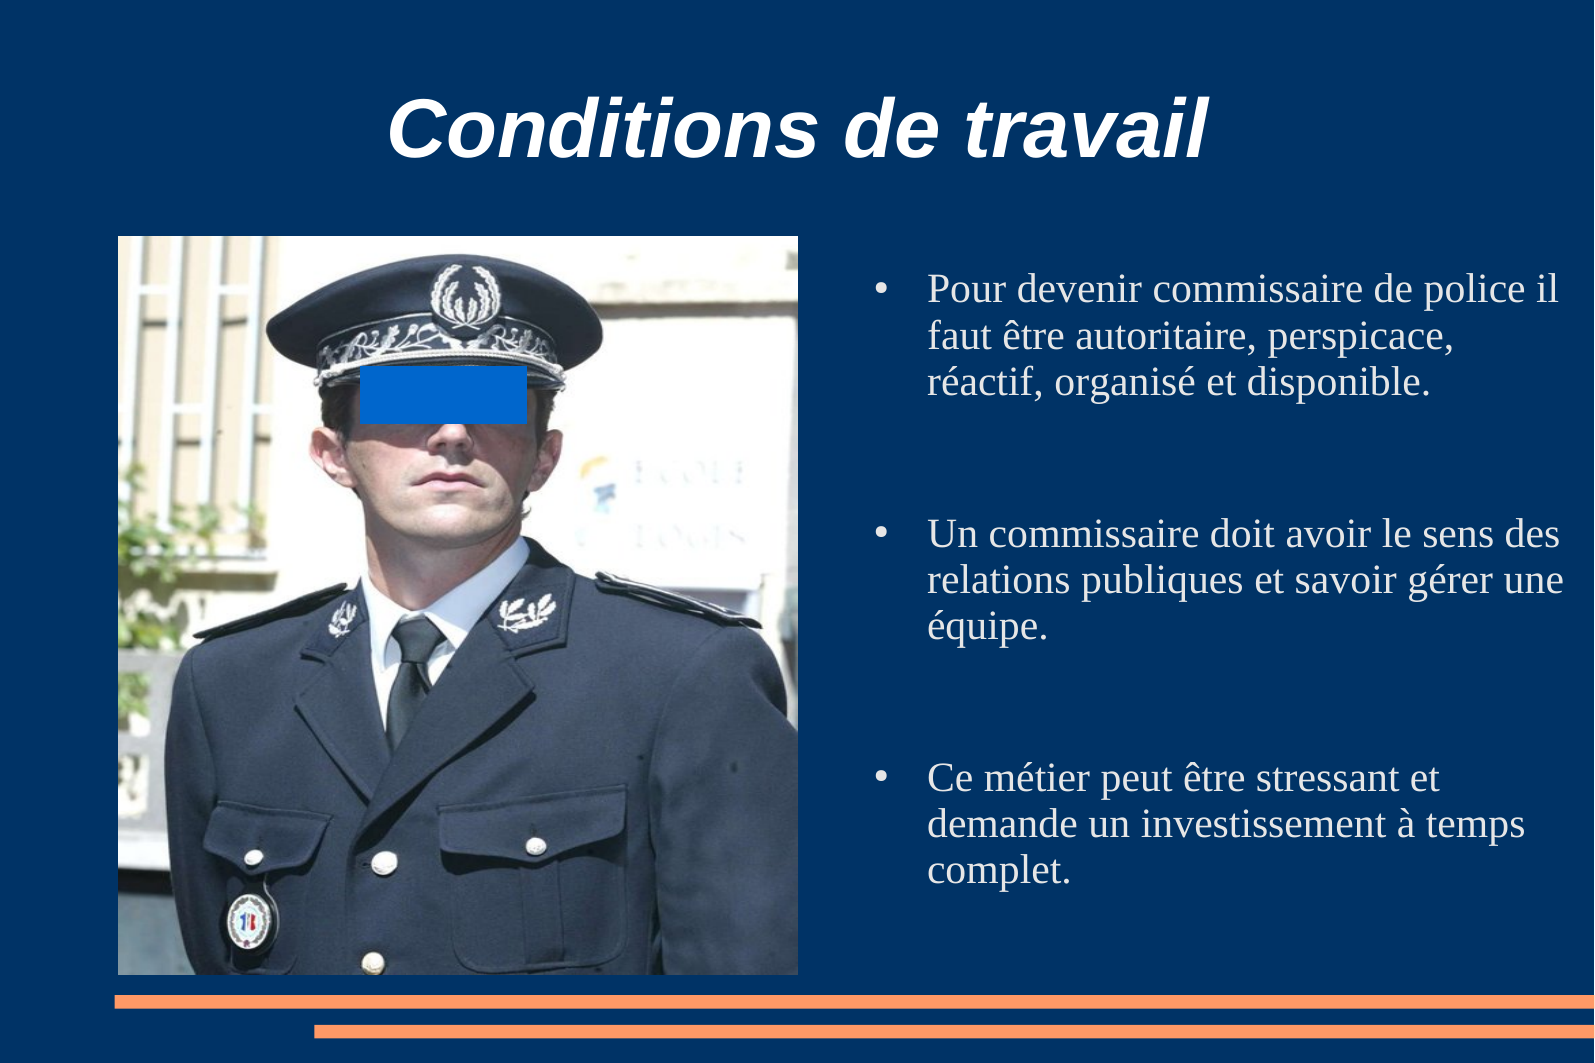

# Conditions de travail
Pour devenir commissaire de police il faut être autoritaire, perspicace, réactif, organisé et disponible.
Un commissaire doit avoir le sens des relations publiques et savoir gérer une équipe.
Ce métier peut être stressant et demande un investissement à temps complet.
| |
| --- |